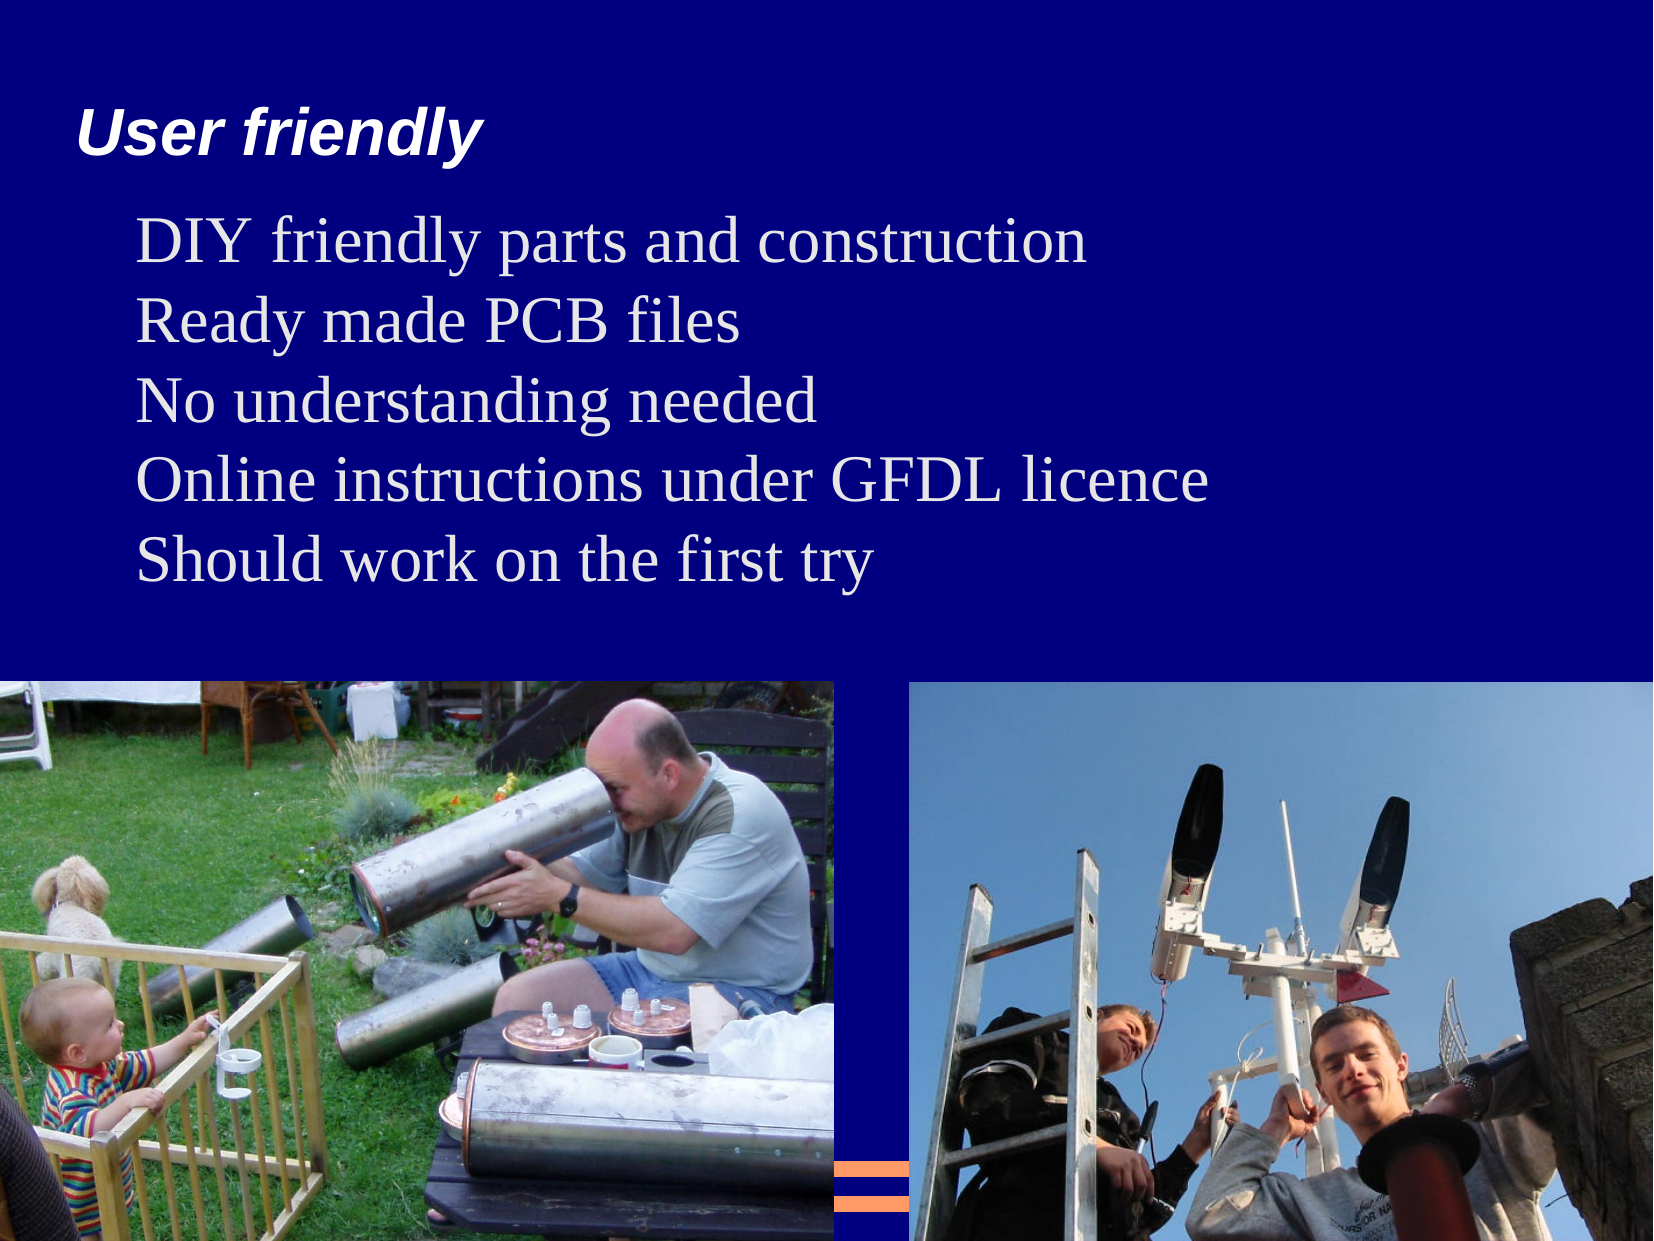

# User friendly
DIY friendly parts and construction
Ready made PCB files
No understanding needed
Online instructions under GFDL licence
Should work on the first try